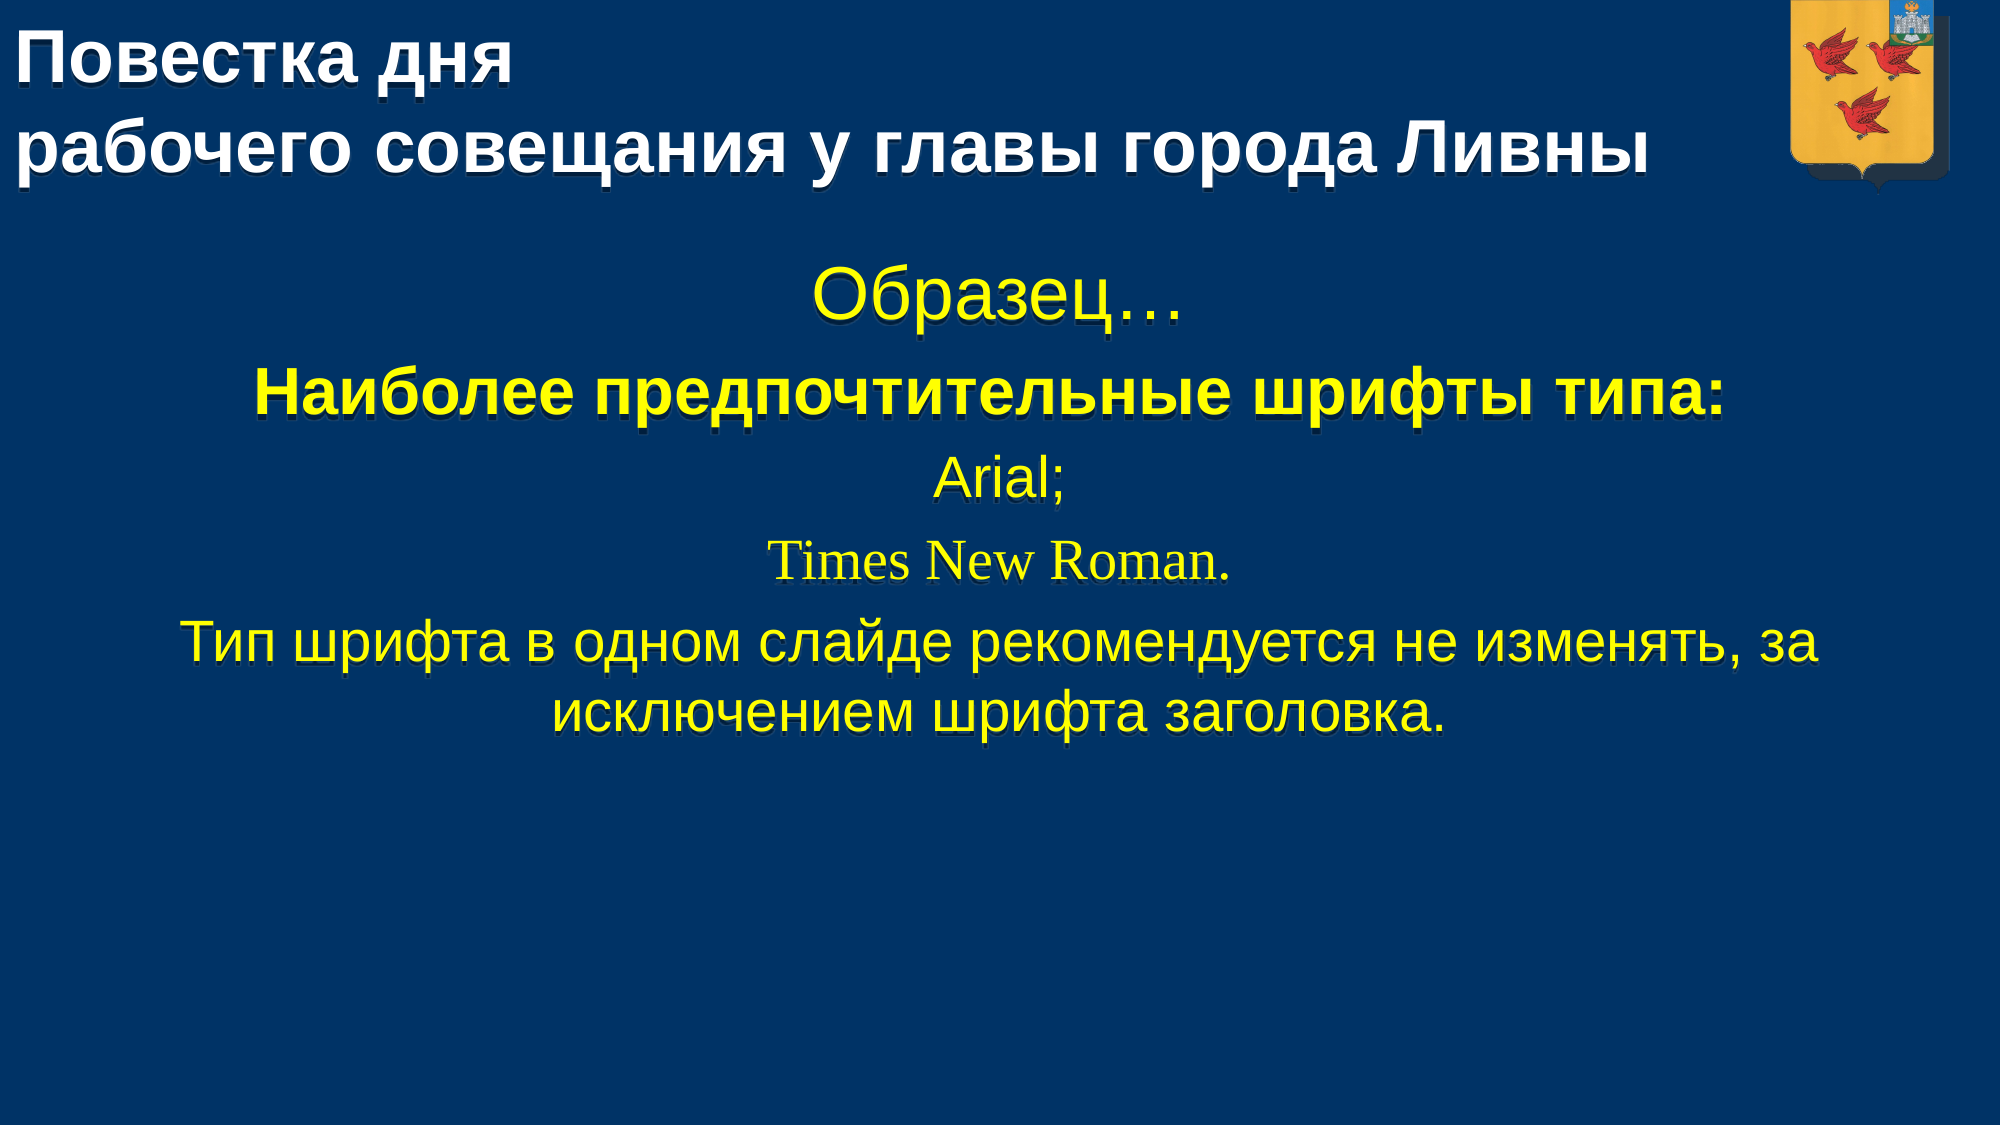

Повестка дня
рабочего совещания у главы города Ливны
Образец…
Наиболее предпочтительные шрифты типа:
Arial;
Times New Roman.
Тип шрифта в одном слайде рекомендуется не изменять, за исключением шрифта заголовка.